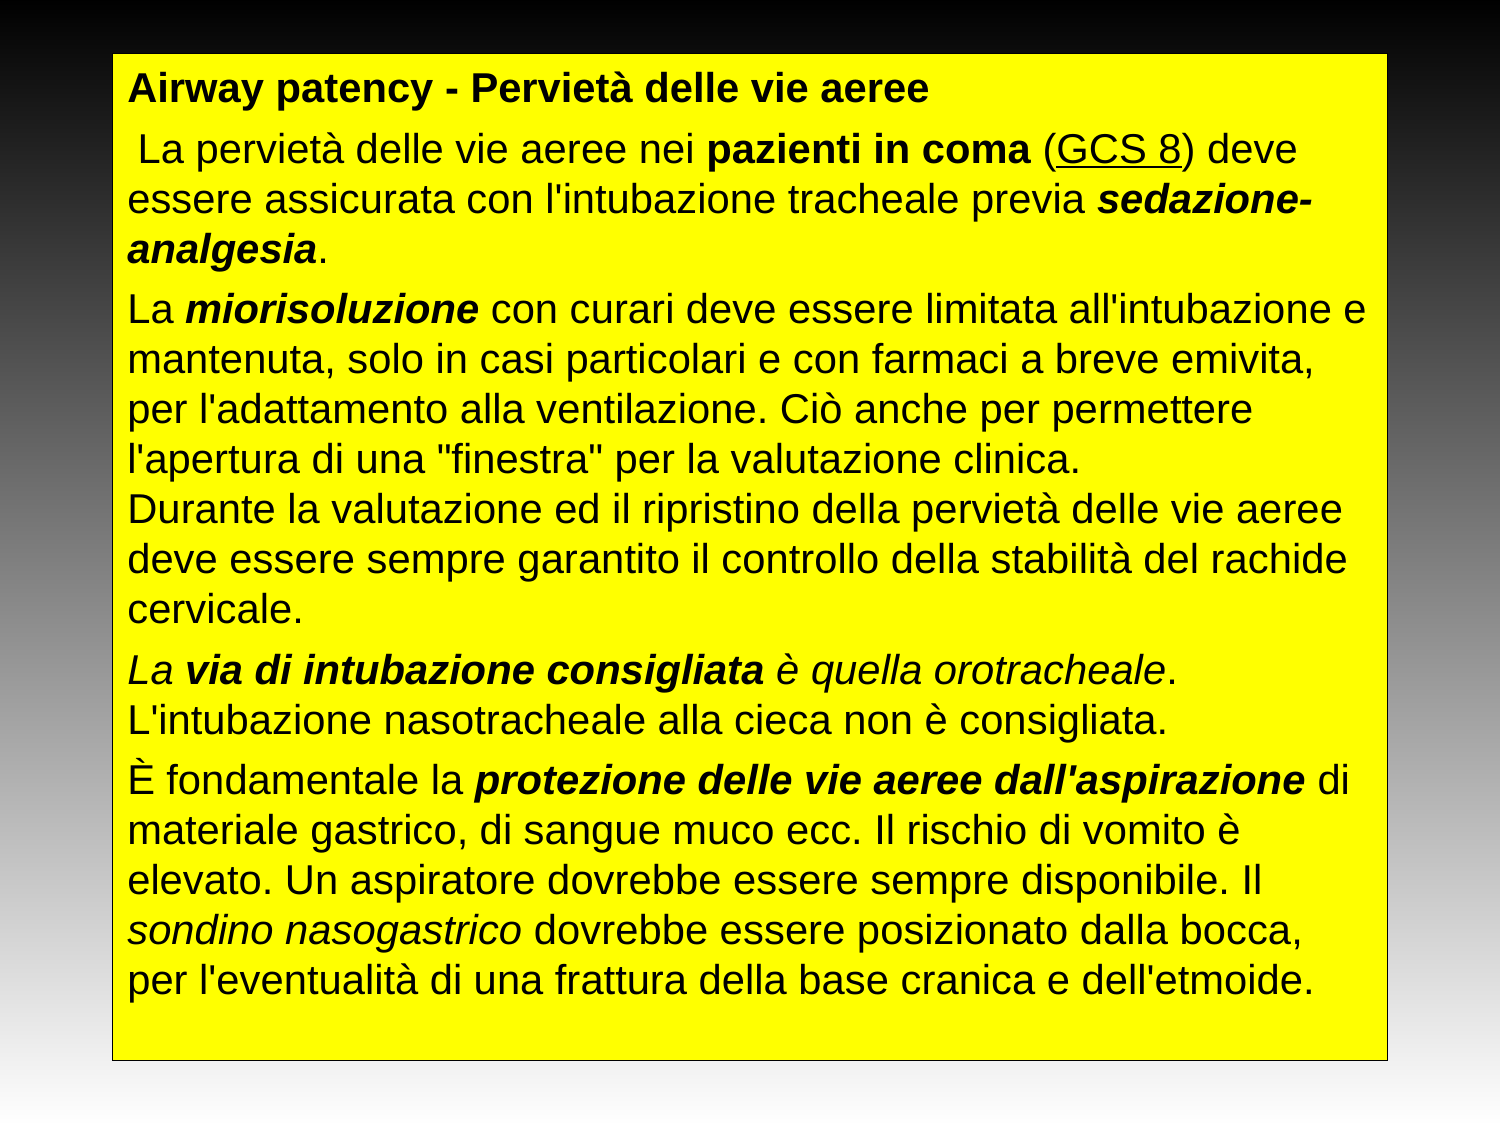

Airway patency - Pervietà delle vie aeree
 La pervietà delle vie aeree nei pazienti in coma (GCS 8) deve essere assicurata con l'intubazione tracheale previa sedazione-analgesia.
La miorisoluzione con curari deve essere limitata all'intubazione e mantenuta, solo in casi particolari e con farmaci a breve emivita, per l'adattamento alla ventilazione. Ciò anche per permettere l'apertura di una "finestra" per la valutazione clinica.
Durante la valutazione ed il ripristino della pervietà delle vie aeree deve essere sempre garantito il controllo della stabilità del rachide cervicale.
La via di intubazione consigliata è quella orotracheale. L'intubazione nasotracheale alla cieca non è consigliata.
È fondamentale la protezione delle vie aeree dall'aspirazione di materiale gastrico, di sangue muco ecc. Il rischio di vomito è elevato. Un aspiratore dovrebbe essere sempre disponibile. Il sondino nasogastrico dovrebbe essere posizionato dalla bocca, per l'eventualità di una frattura della base cranica e dell'etmoide.